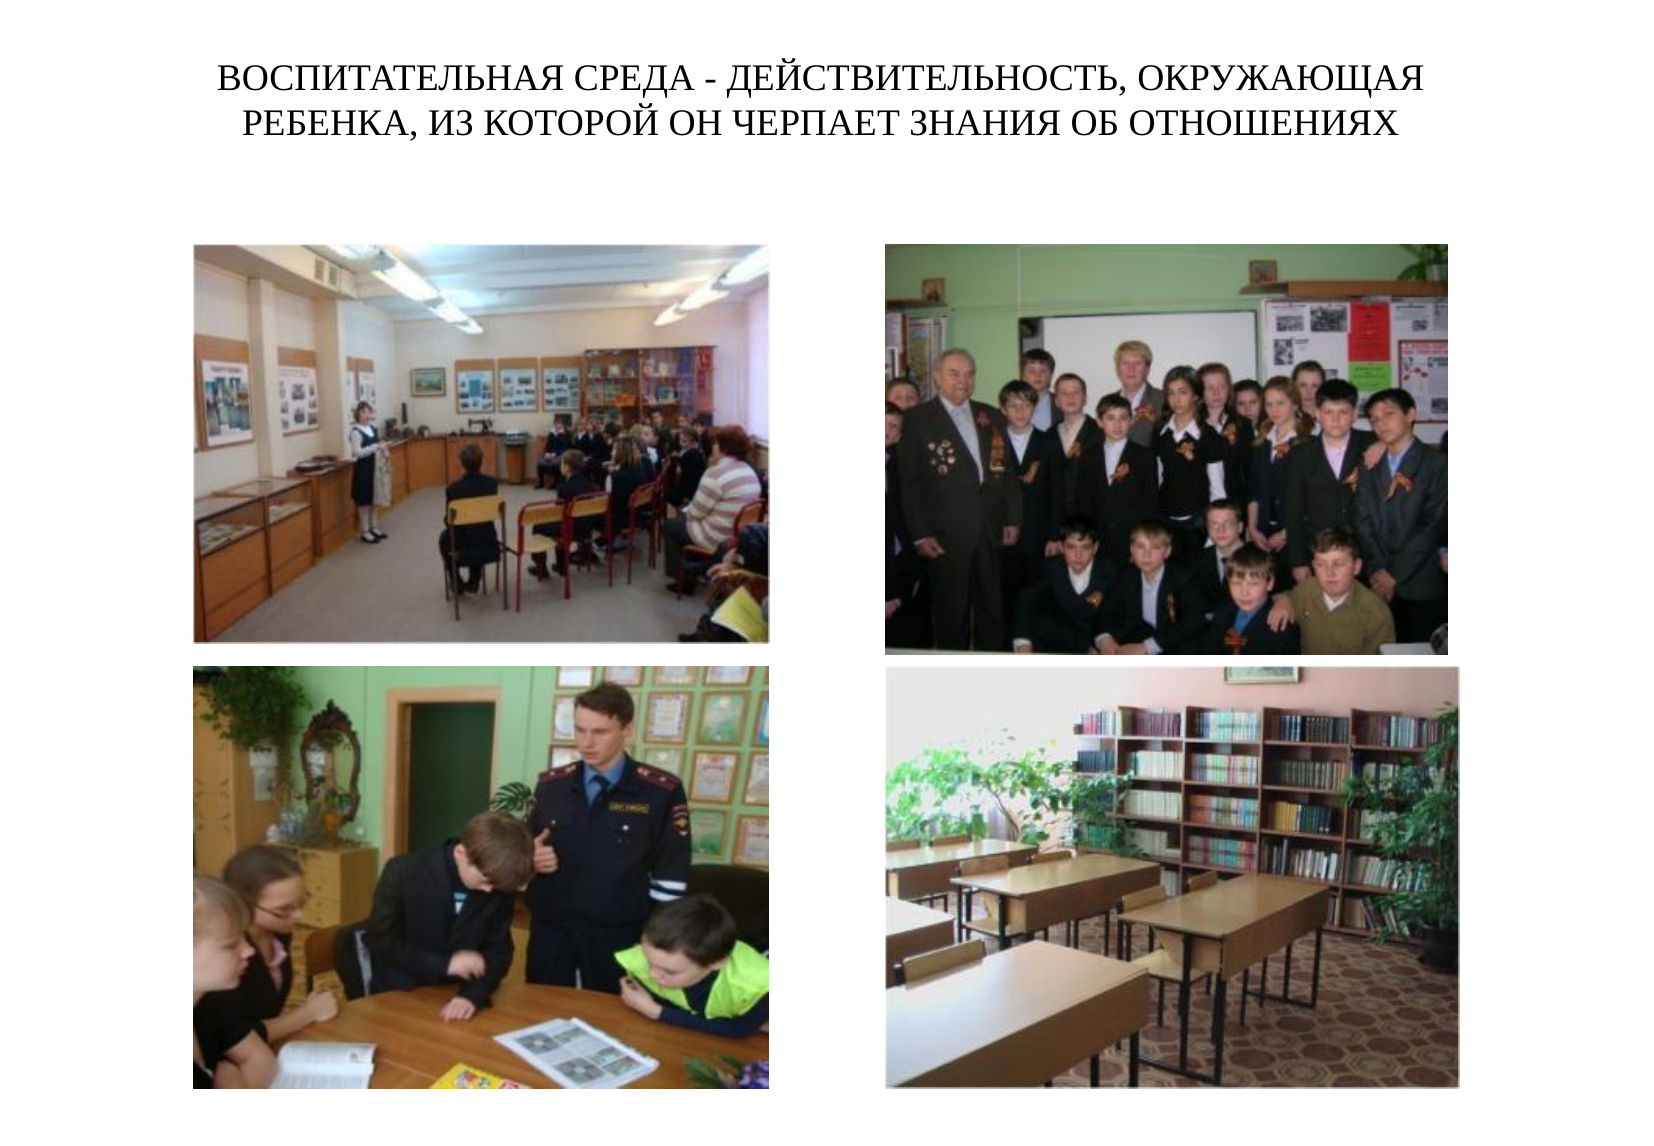

ВОСПИТАТЕЛЬНАЯ СРЕДА - ДЕЙСТВИТЕЛЬНОСТЬ, ОКРУЖАЮЩАЯ РЕБЕНКА, ИЗ КОТОРОЙ ОН ЧЕРПАЕТ ЗНАНИЯ ОБ ОТНОШЕНИЯХ